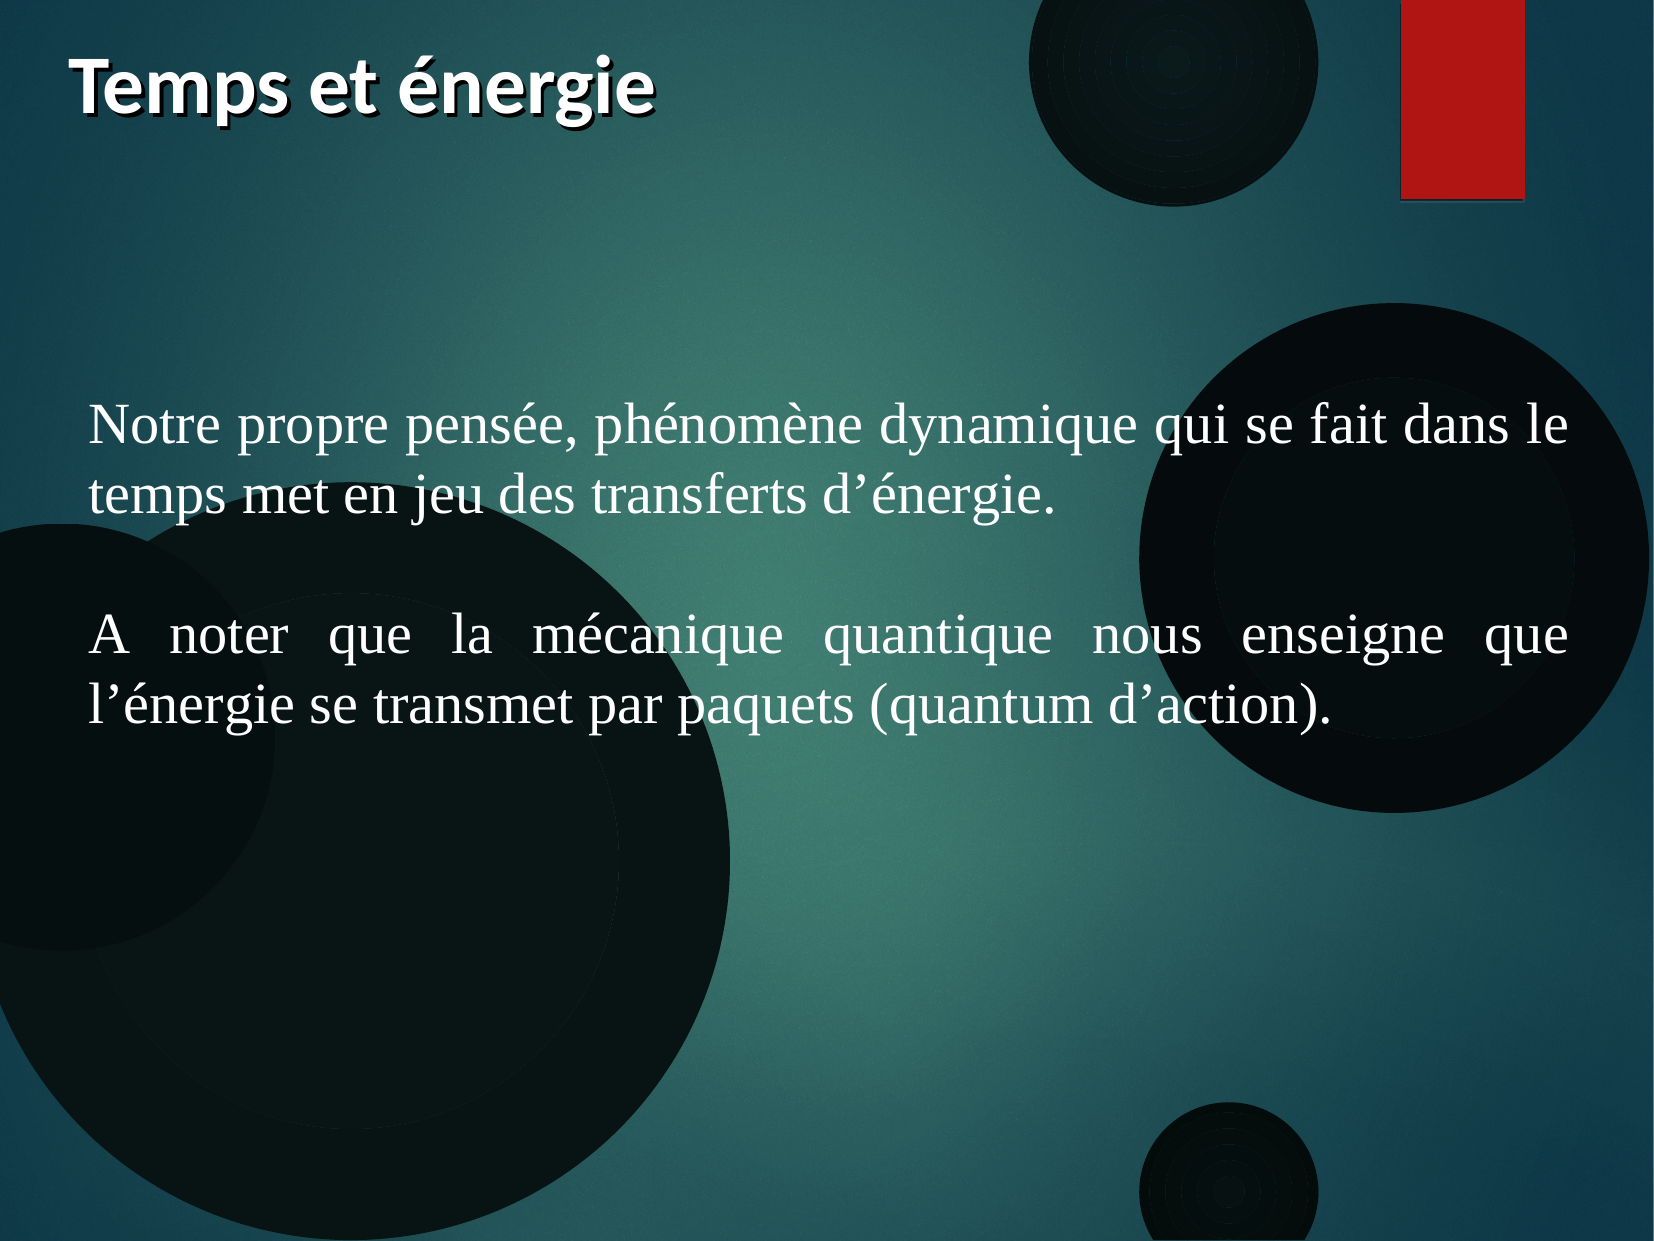

Temps et énergie
Notre propre pensée, phénomène dynamique qui se fait dans le temps met en jeu des transferts d’énergie.
A noter que la mécanique quantique nous enseigne que l’énergie se transmet par paquets (quantum d’action).